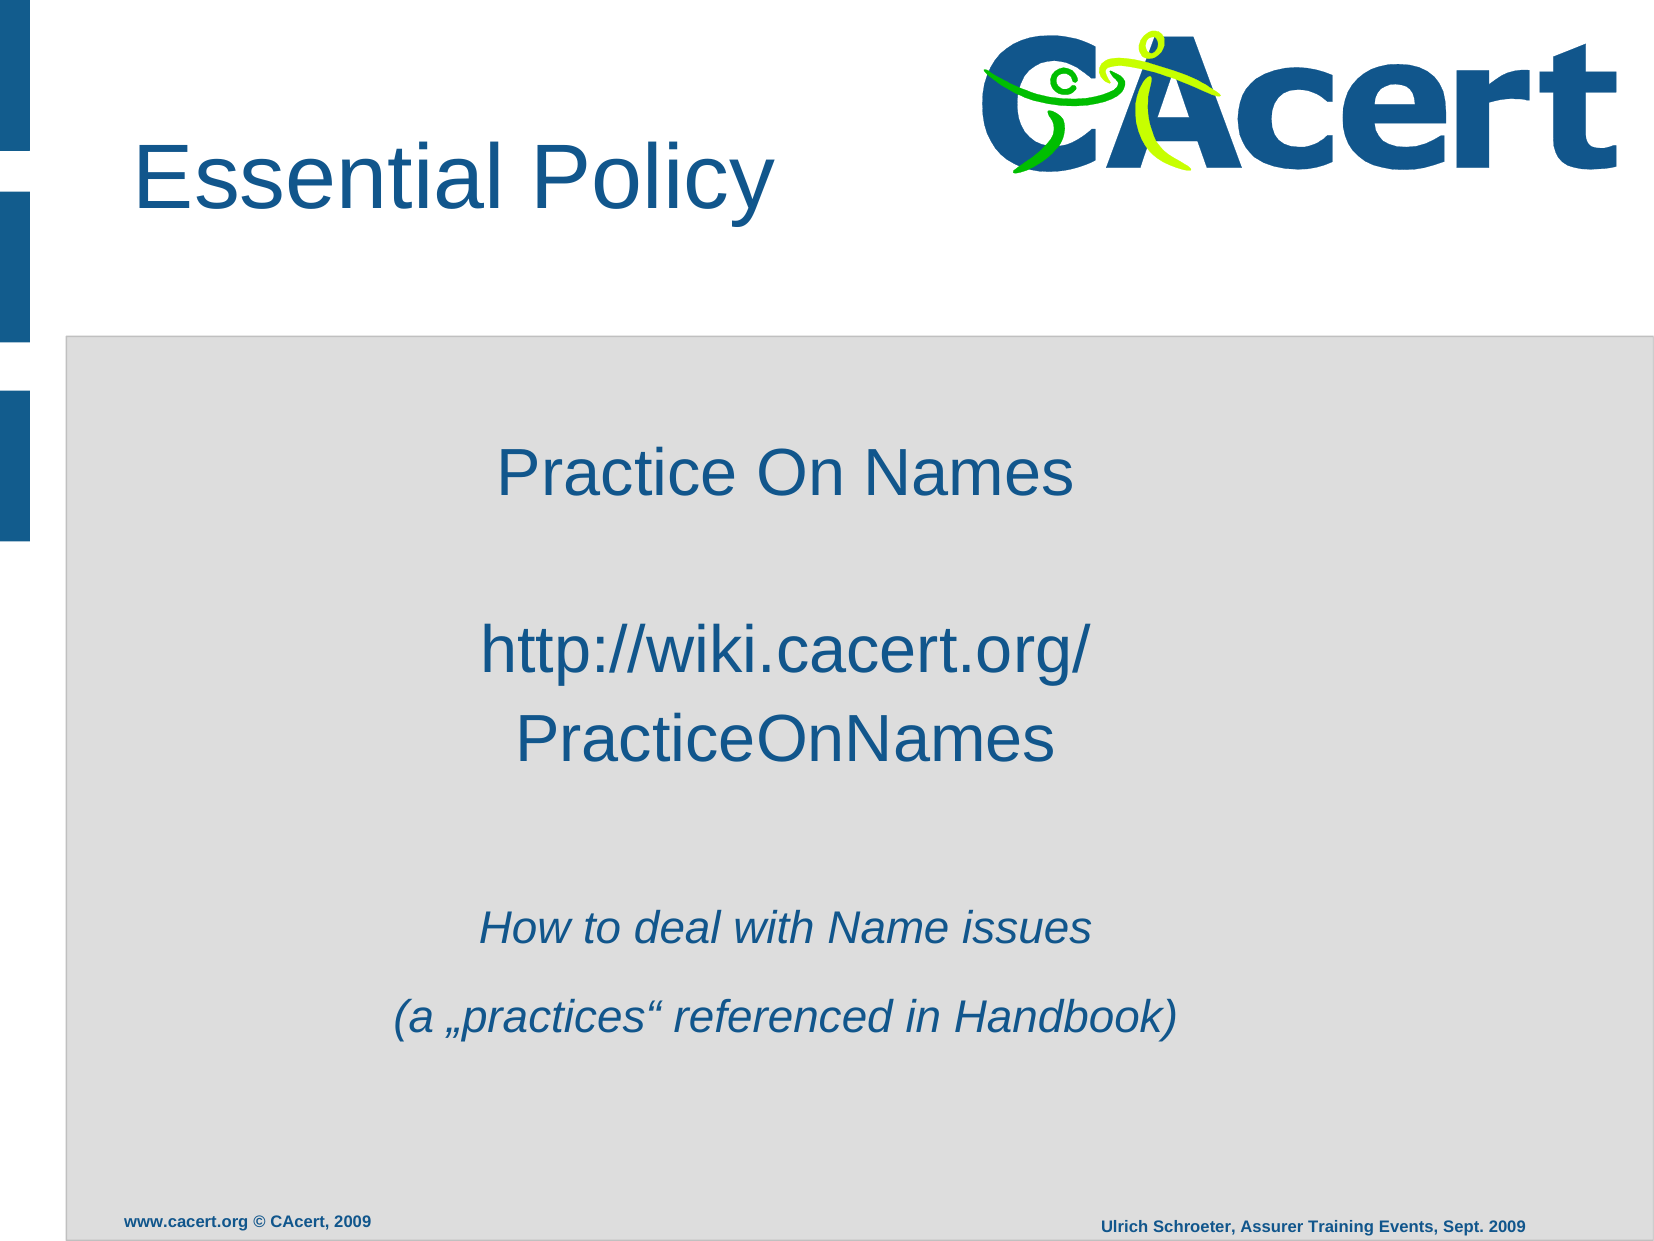

Essential Policy
Practice On Names
http://wiki.cacert.org/
PracticeOnNames
How to deal with Name issues
(a „practices“ referenced in Handbook)